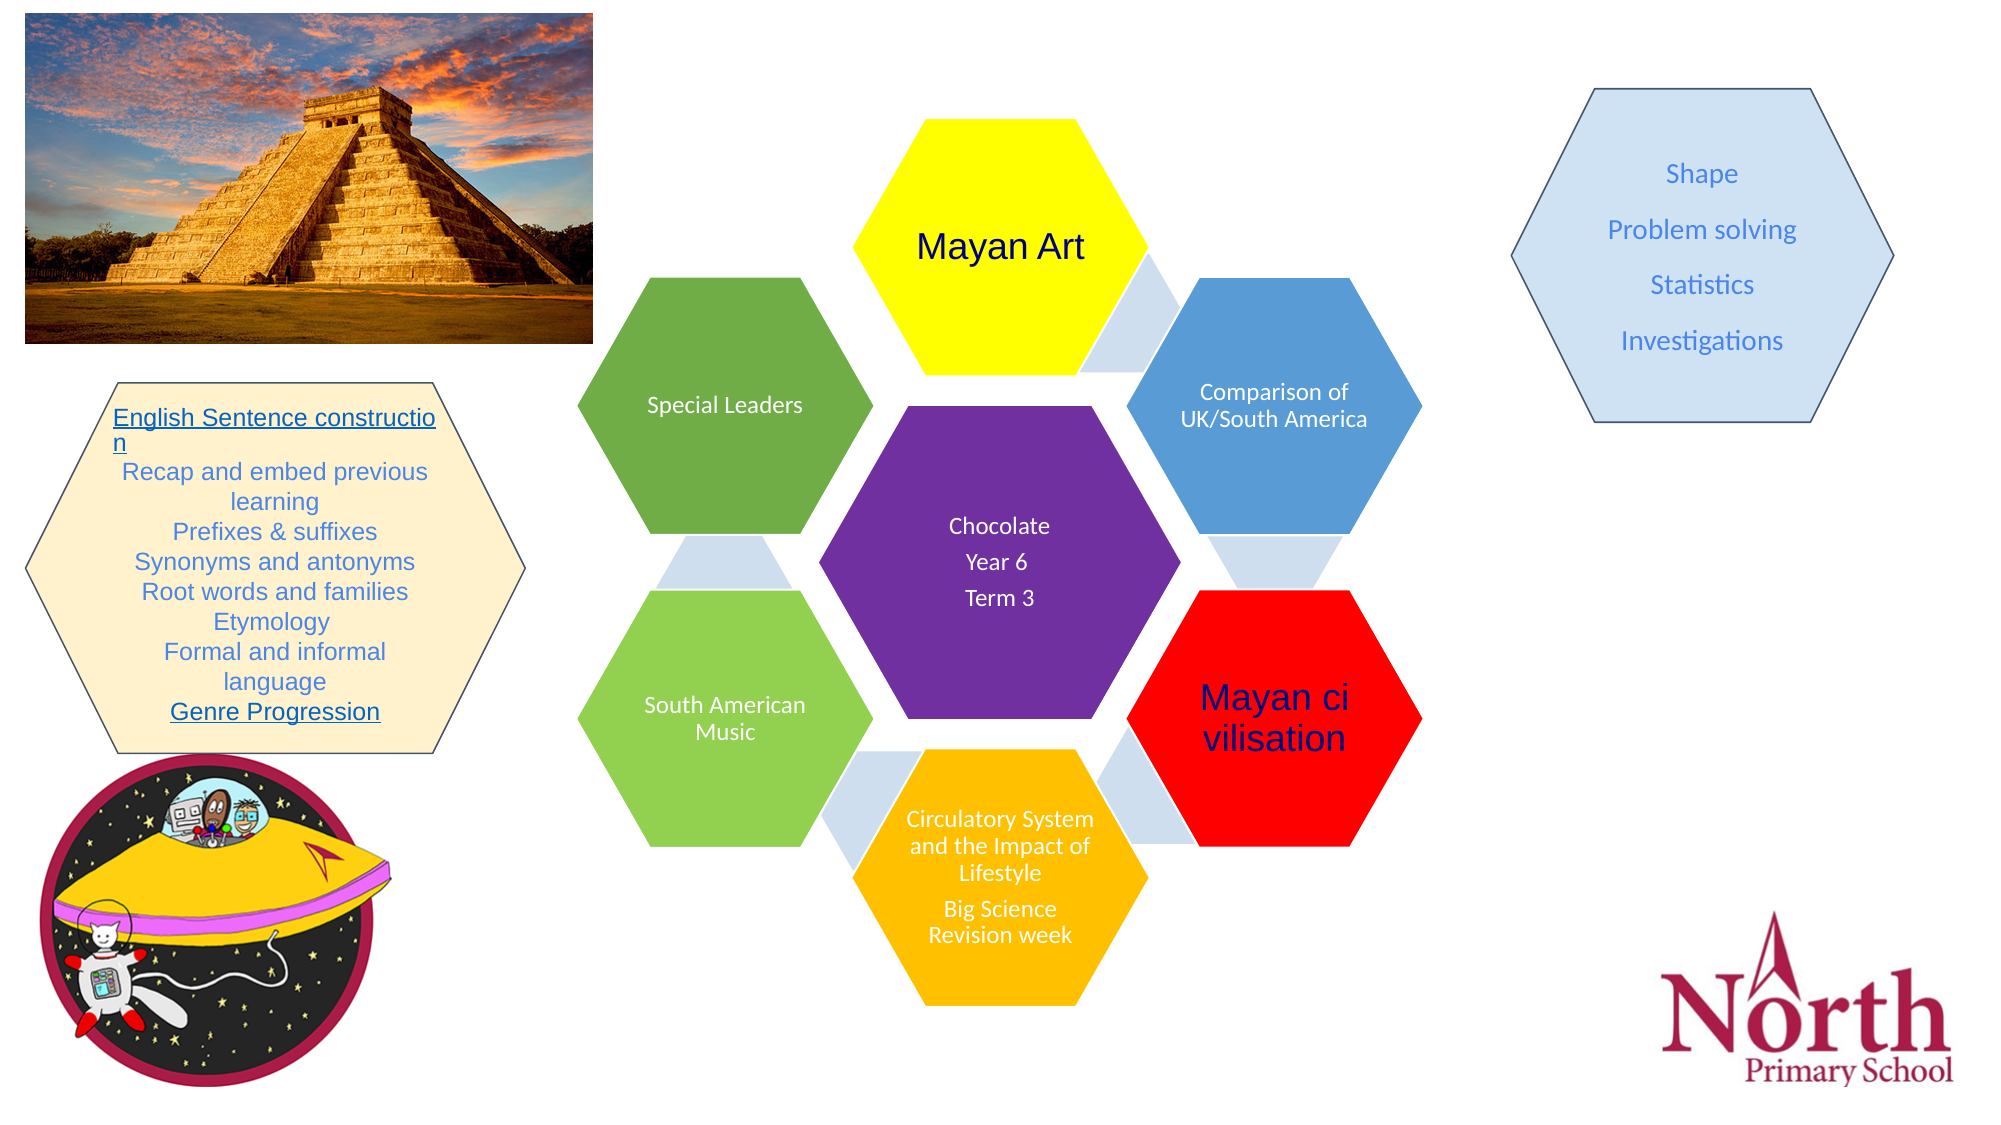

Shape
Problem solving
Statistics
Investigations
Mayan Art
Special Leaders
Comparison of UK/South America
Chocolate
Year 6
Term 3
Mayan civilisation
South American Music
Circulatory System and the Impact of Lifestyle
Big Science Revision week
English Sentence construction
Recap and embed previous learning
Prefixes & suffixes
Synonyms and antonyms
Root words and families Etymology
Formal and informal language
Genre Progression